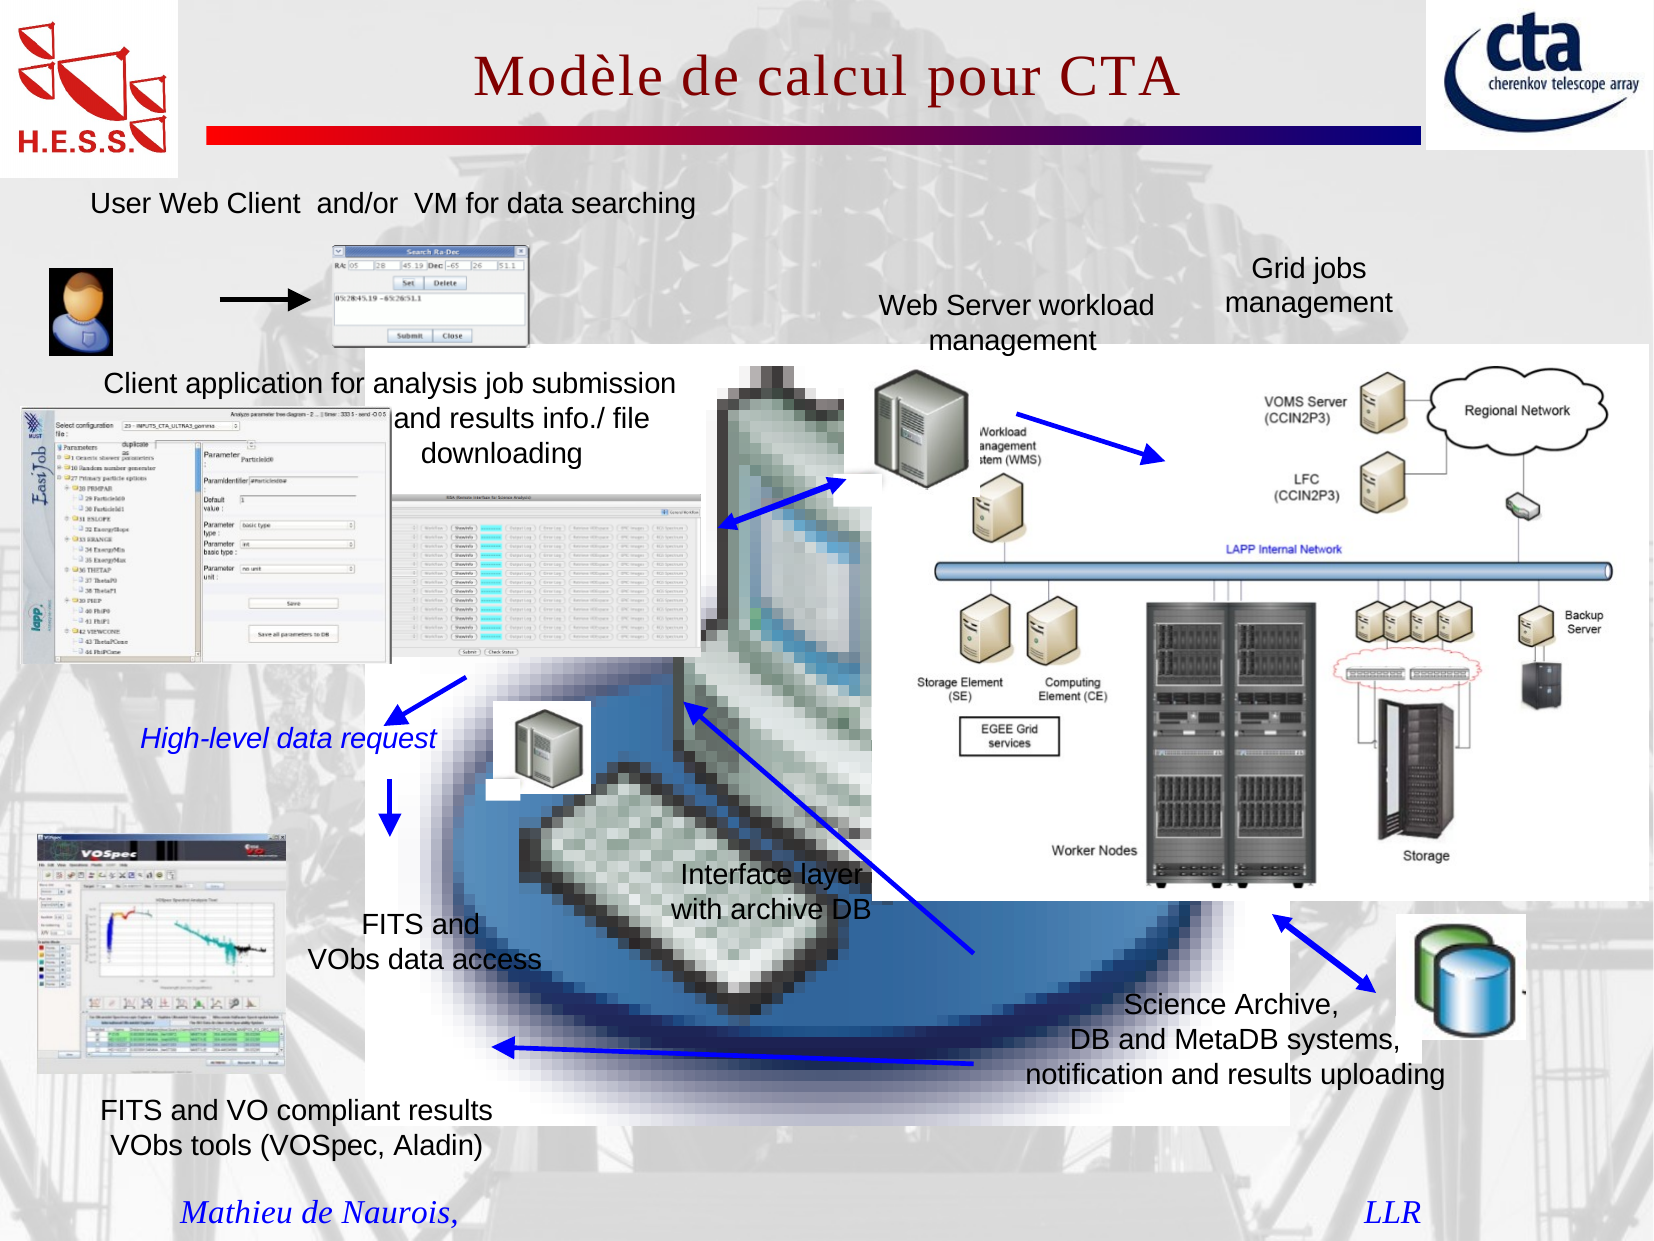

# Modèle de calcul pour CTA
User Web Client and/or VM for data searching
Grid jobs management
Web Server workload management
Client application for analysis job submission
 and results info./ file
 downloading
High-level data request
Interface layer with archive DB
FITS and
VObs data access
Science Archive,
DB and MetaDB systems,
notification and results uploading
FITS and VO compliant results
VObs tools (VOSpec, Aladin)